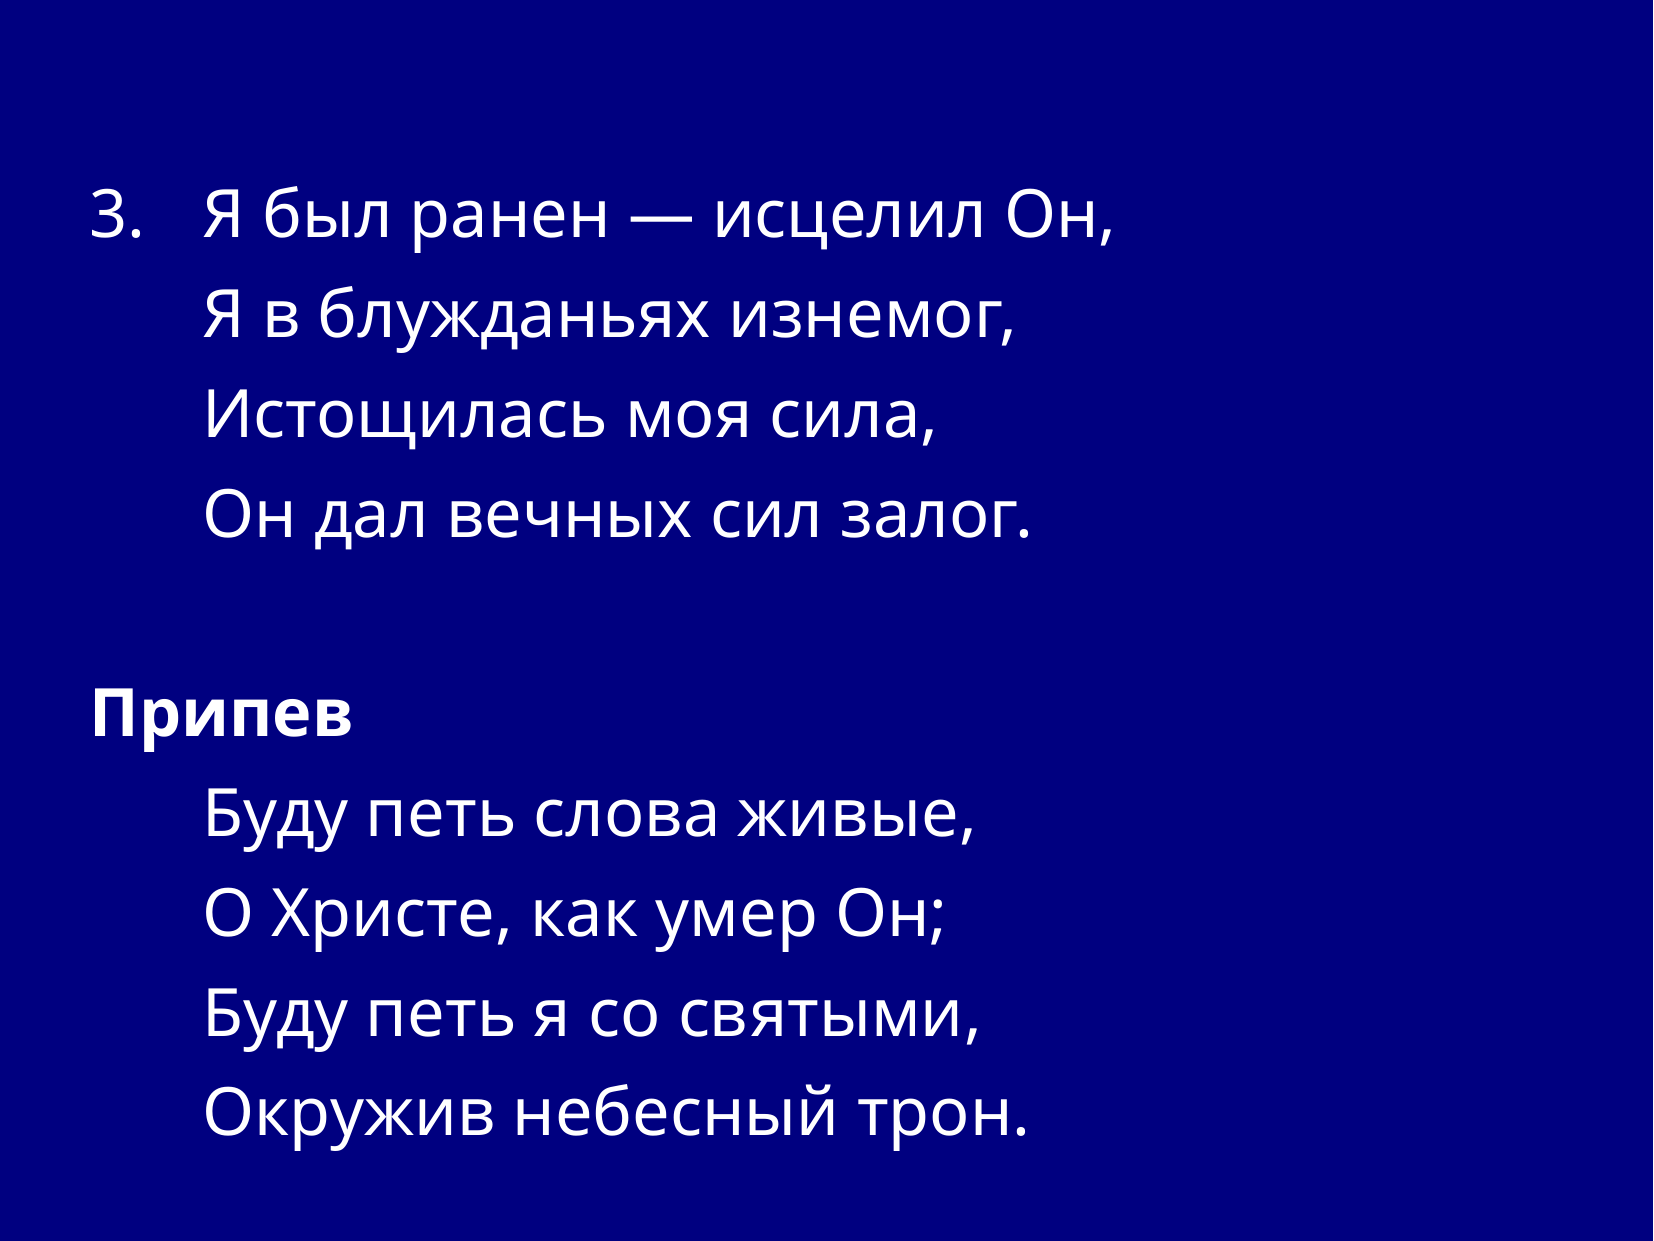

3.	Я был ранен — исцелил Он,
	Я в блужданьях изнемог,
	Истощилась моя сила,
	Он дал вечных сил залог.
Припев
	Буду петь слова живые,
	О Христе, как умер Он;
	Буду петь я со святыми,
	Окружив небесный трон.